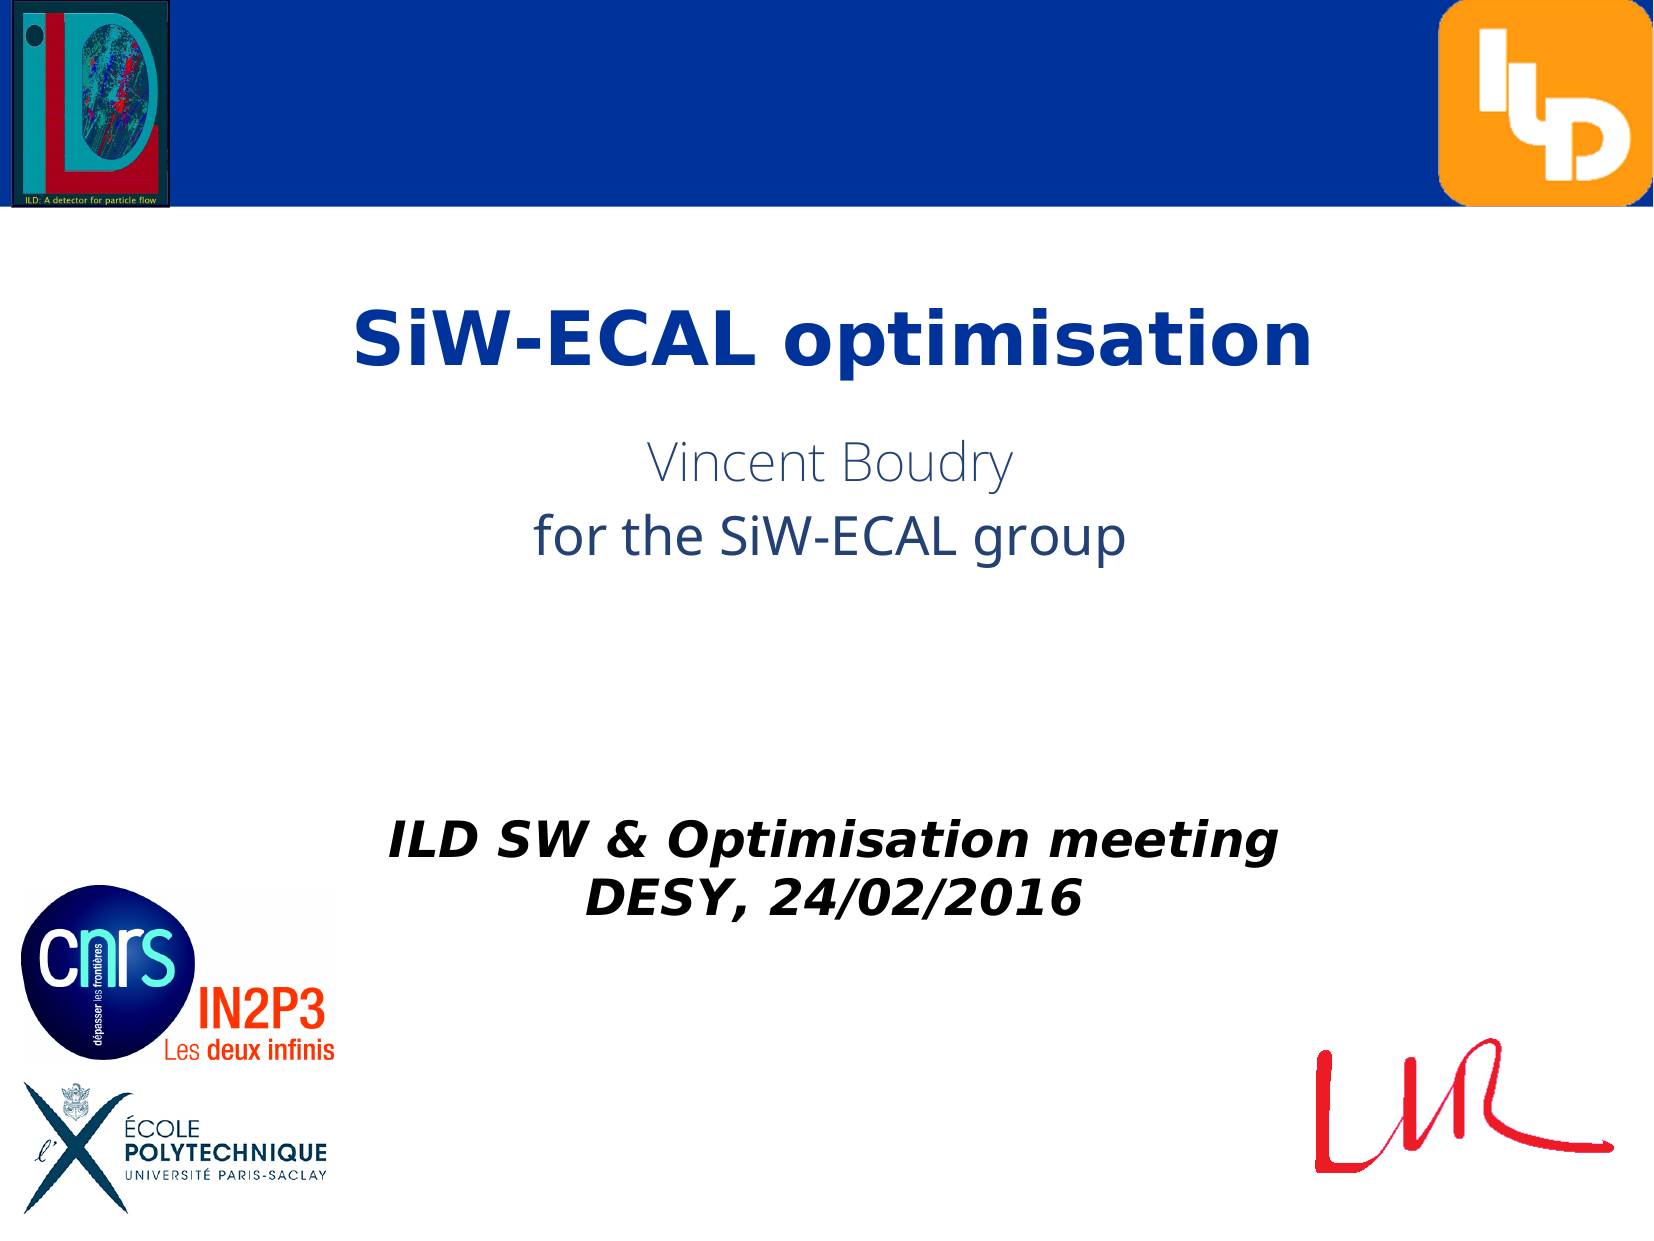

SiW-ECAL optimisation
Vincent Boudry
for the SiW-ECAL group
# ILD SW & Optimisation meeting
DESY, 24/02/2016